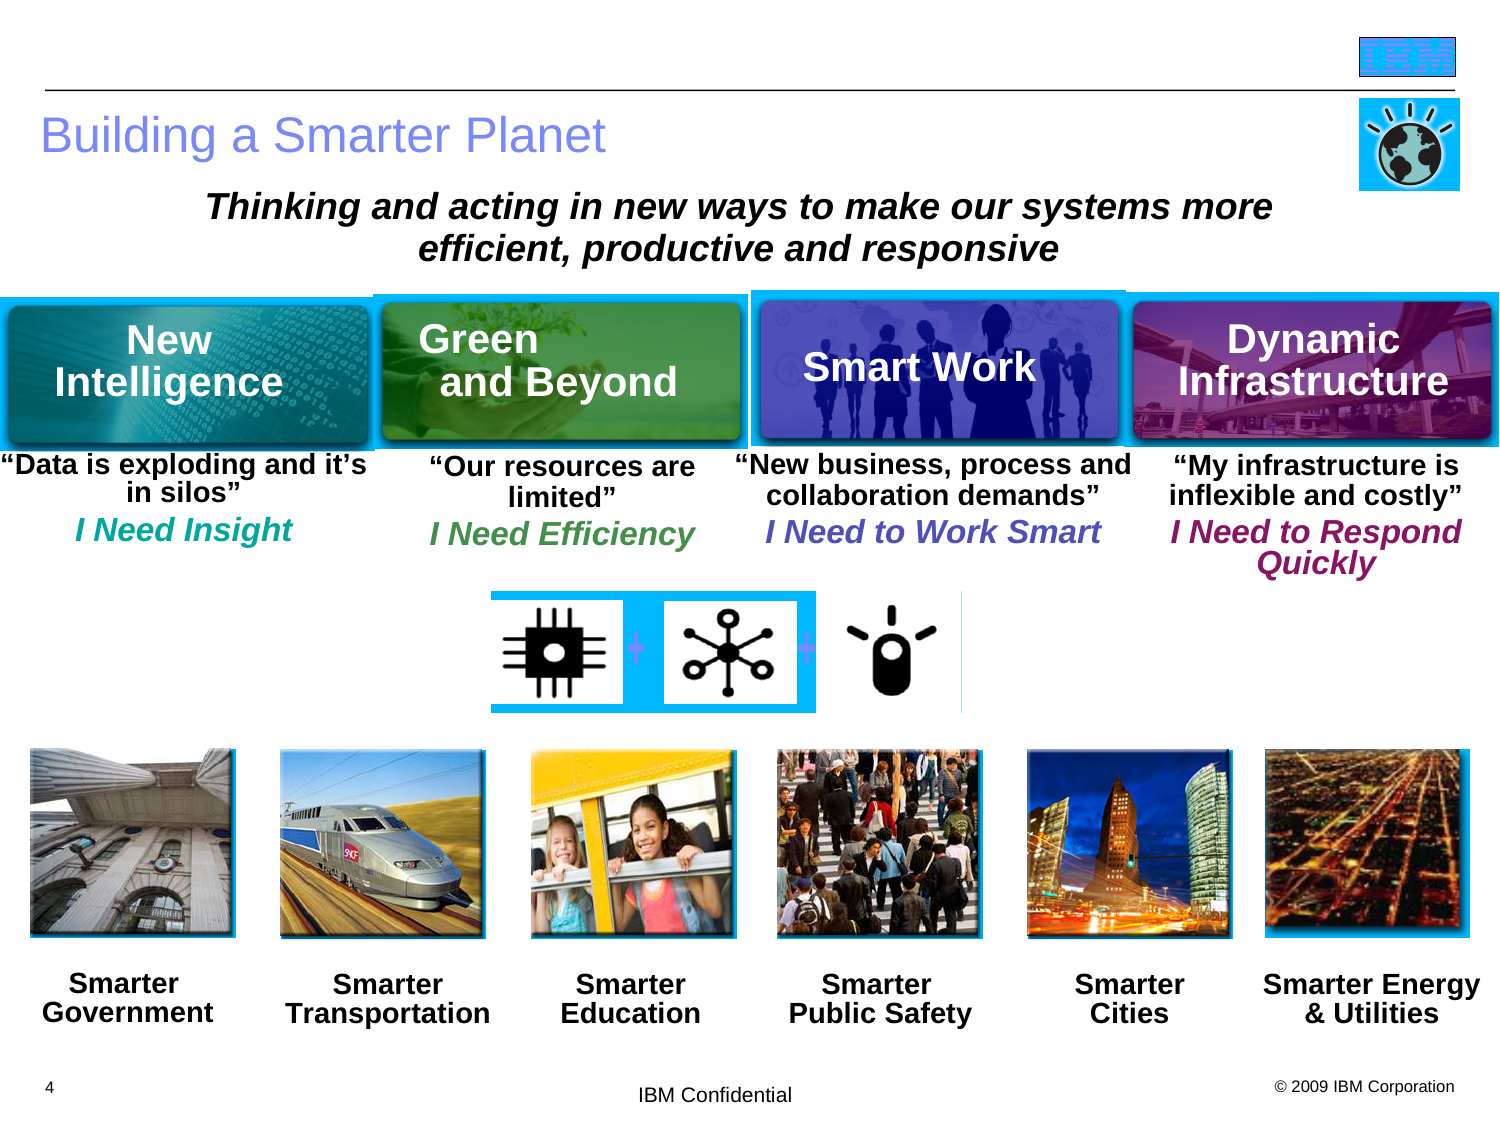

# Building a Smarter Planet
Thinking and acting in new ways to make our systems more efficient, productive and responsive
Dynamic Infrastructure
Green and Beyond
New Intelligence
Smart Work
“New business, process and collaboration demands”
I Need to Work Smart
“My infrastructure is inflexible and costly”
I Need to Respond Quickly
“Data is exploding and it’s in silos”
I Need Insight
“Our resources are limited”
I Need Efficiency
Smarter
Government
Smarter Education
Smarter Transportation
Smarter Public Safety
Smarter Cities
Smarter Energy & Utilities